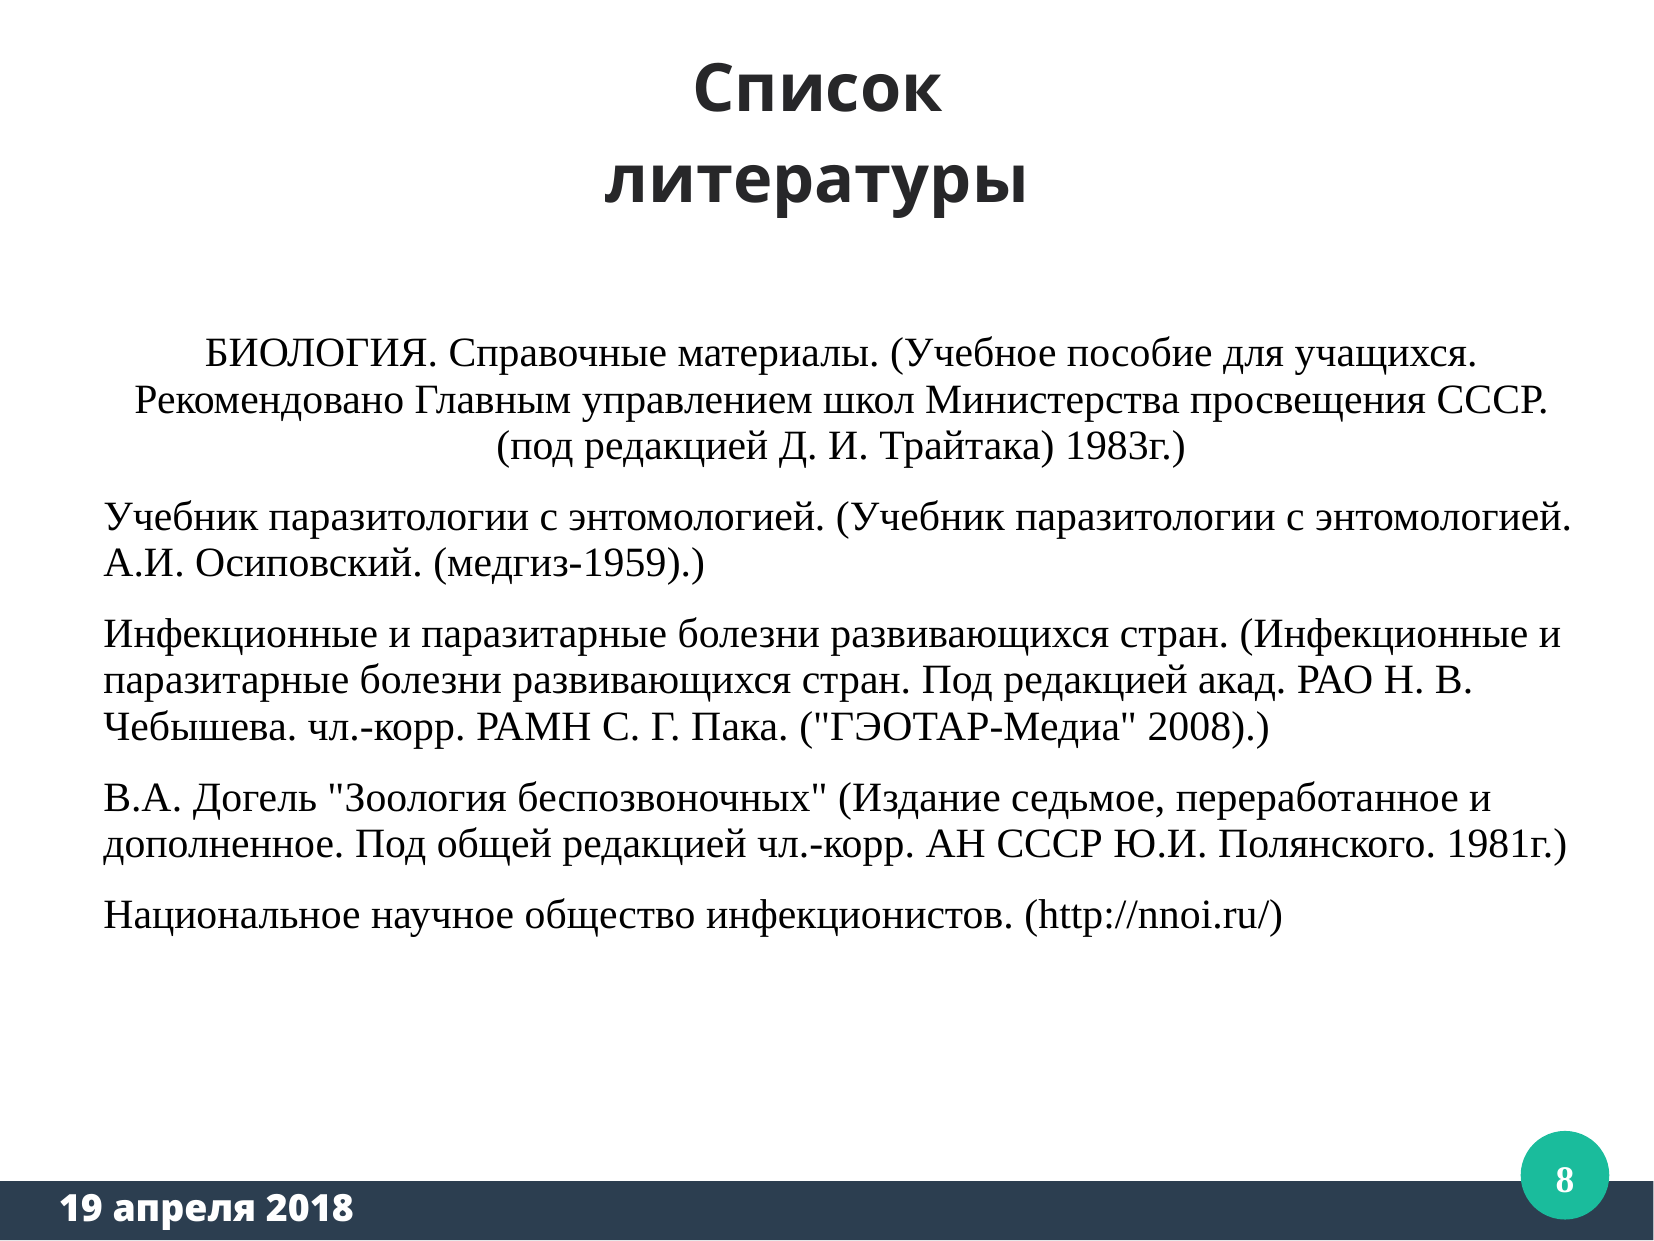

Список литературы
БИОЛОГИЯ. Справочные материалы. (Учебное пособие для учащихся. Рекомендовано Главным управлением школ Министерства просвещения СССР. (под редакцией Д. И. Трайтака) 1983г.)
Учебник паразитологии с энтомологией. (Учебник паразитологии с энтомологией. А.И. Осиповский. (медгиз-1959).)
Инфекционные и паразитарные болезни развивающихся стран. (Инфекционные и паразитарные болезни развивающихся стран. Под редакцией акад. РАО Н. В. Чебышева. чл.-корр. РАМН С. Г. Пака. ("ГЭОТАР-Медиа" 2008).)
В.А. Догель "Зоология беспозвоночных" (Издание седьмое, переработанное и дополненное. Под общей редакцией чл.-корр. АН СССР Ю.И. Полянского. 1981г.)
Национальное научное общество инфекционистов. (http://nnoi.ru/)
8